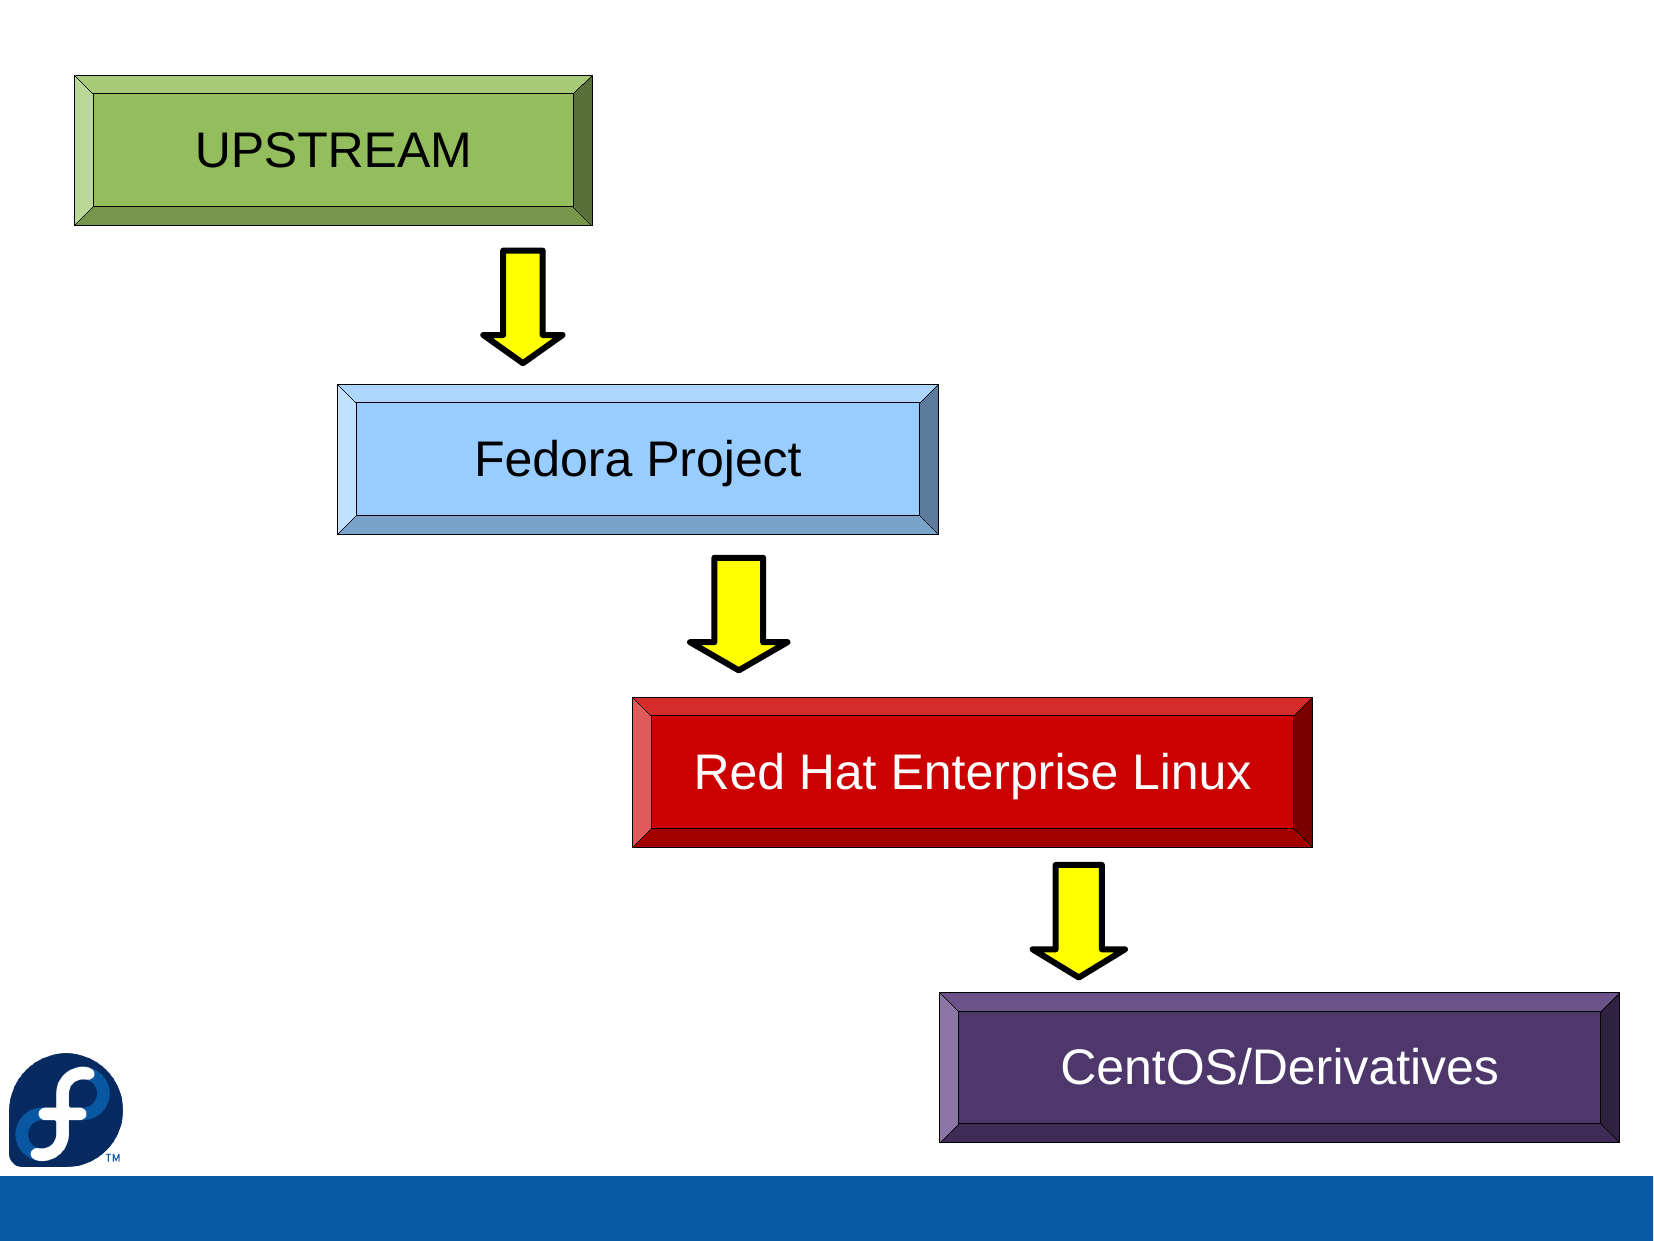

UPSTREAM
Fedora Project
Red Hat Enterprise Linux
CentOS/Derivatives